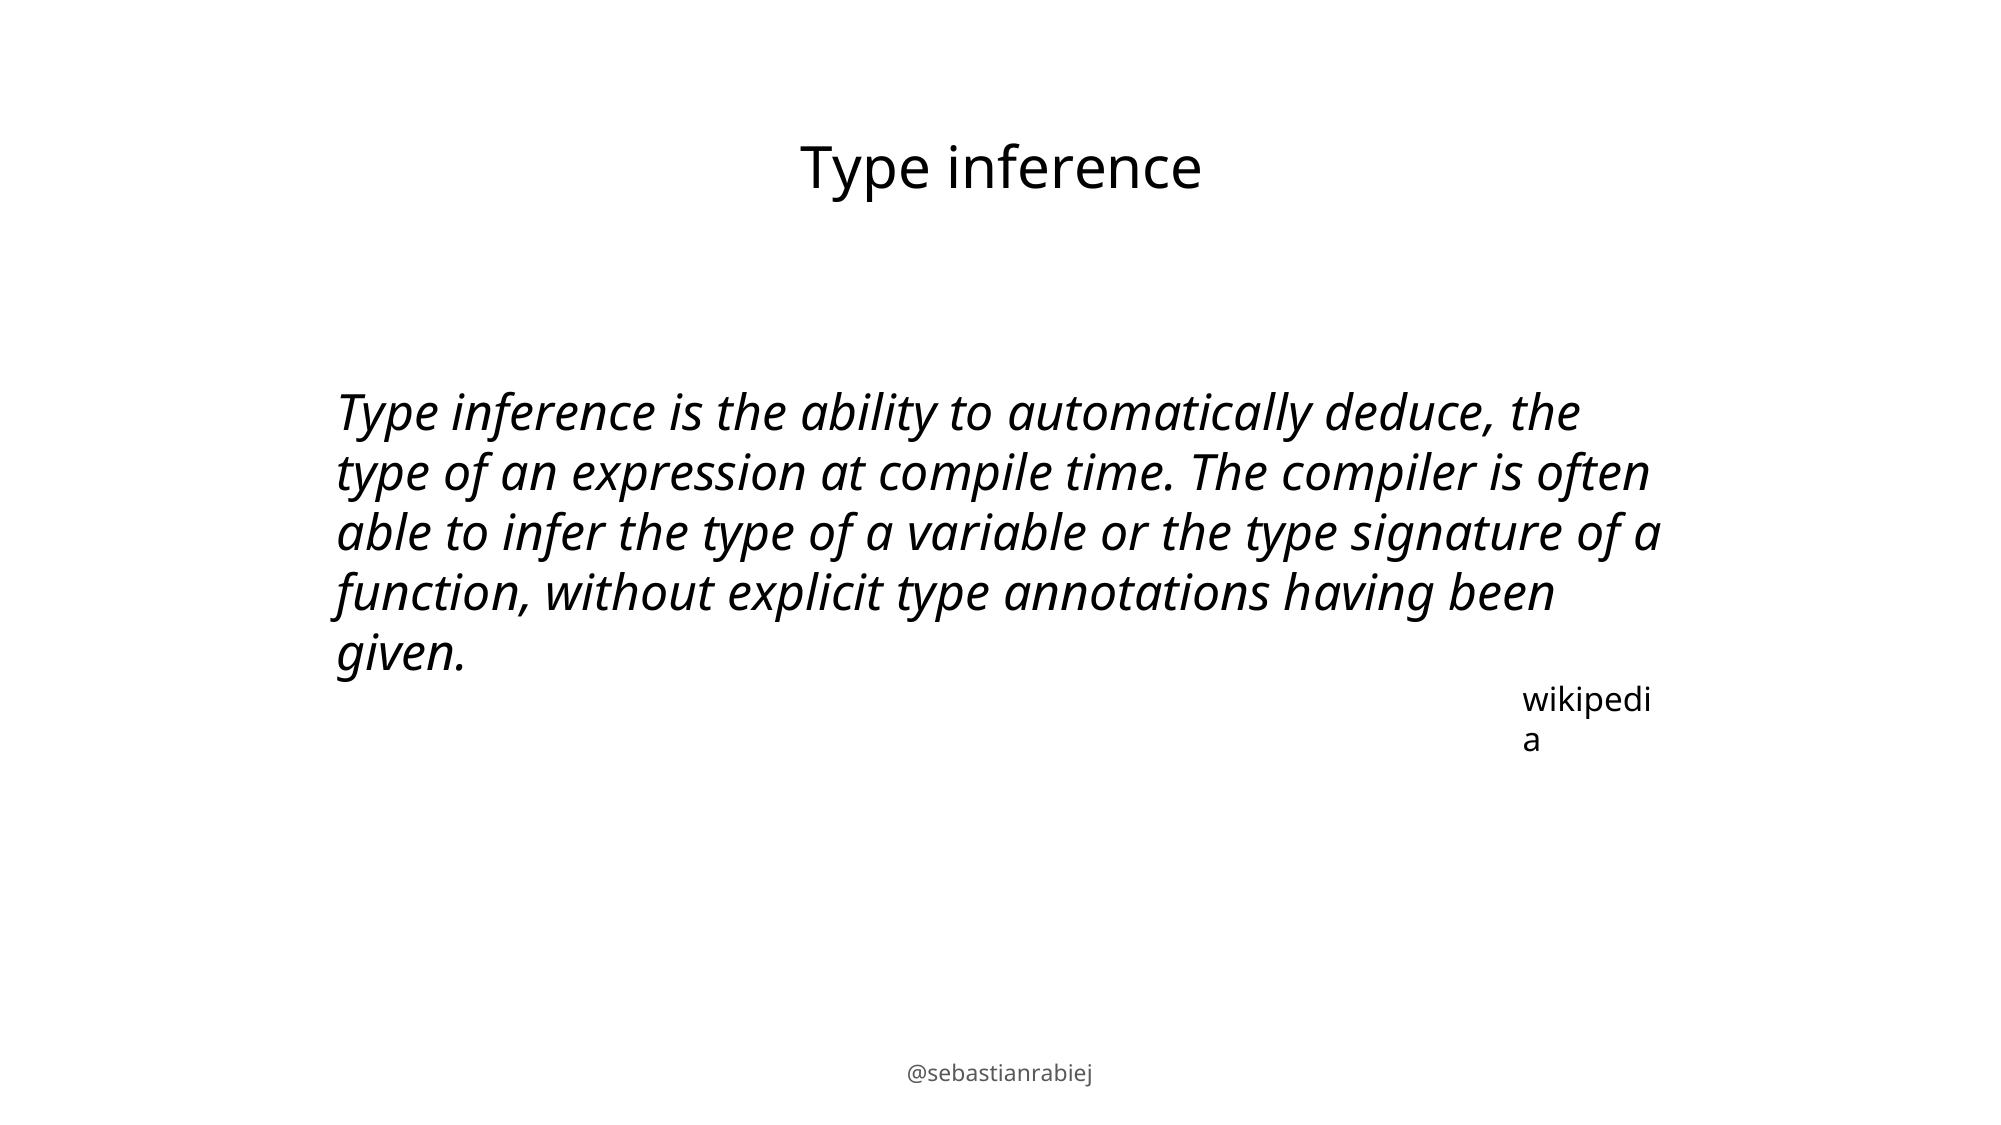

Type inference
Type inference is the ability to automatically deduce, the type of an expression at compile time. The compiler is often able to infer the type of a variable or the type signature of a function, without explicit type annotations having been given.
wikipedia
@sebastianrabiej